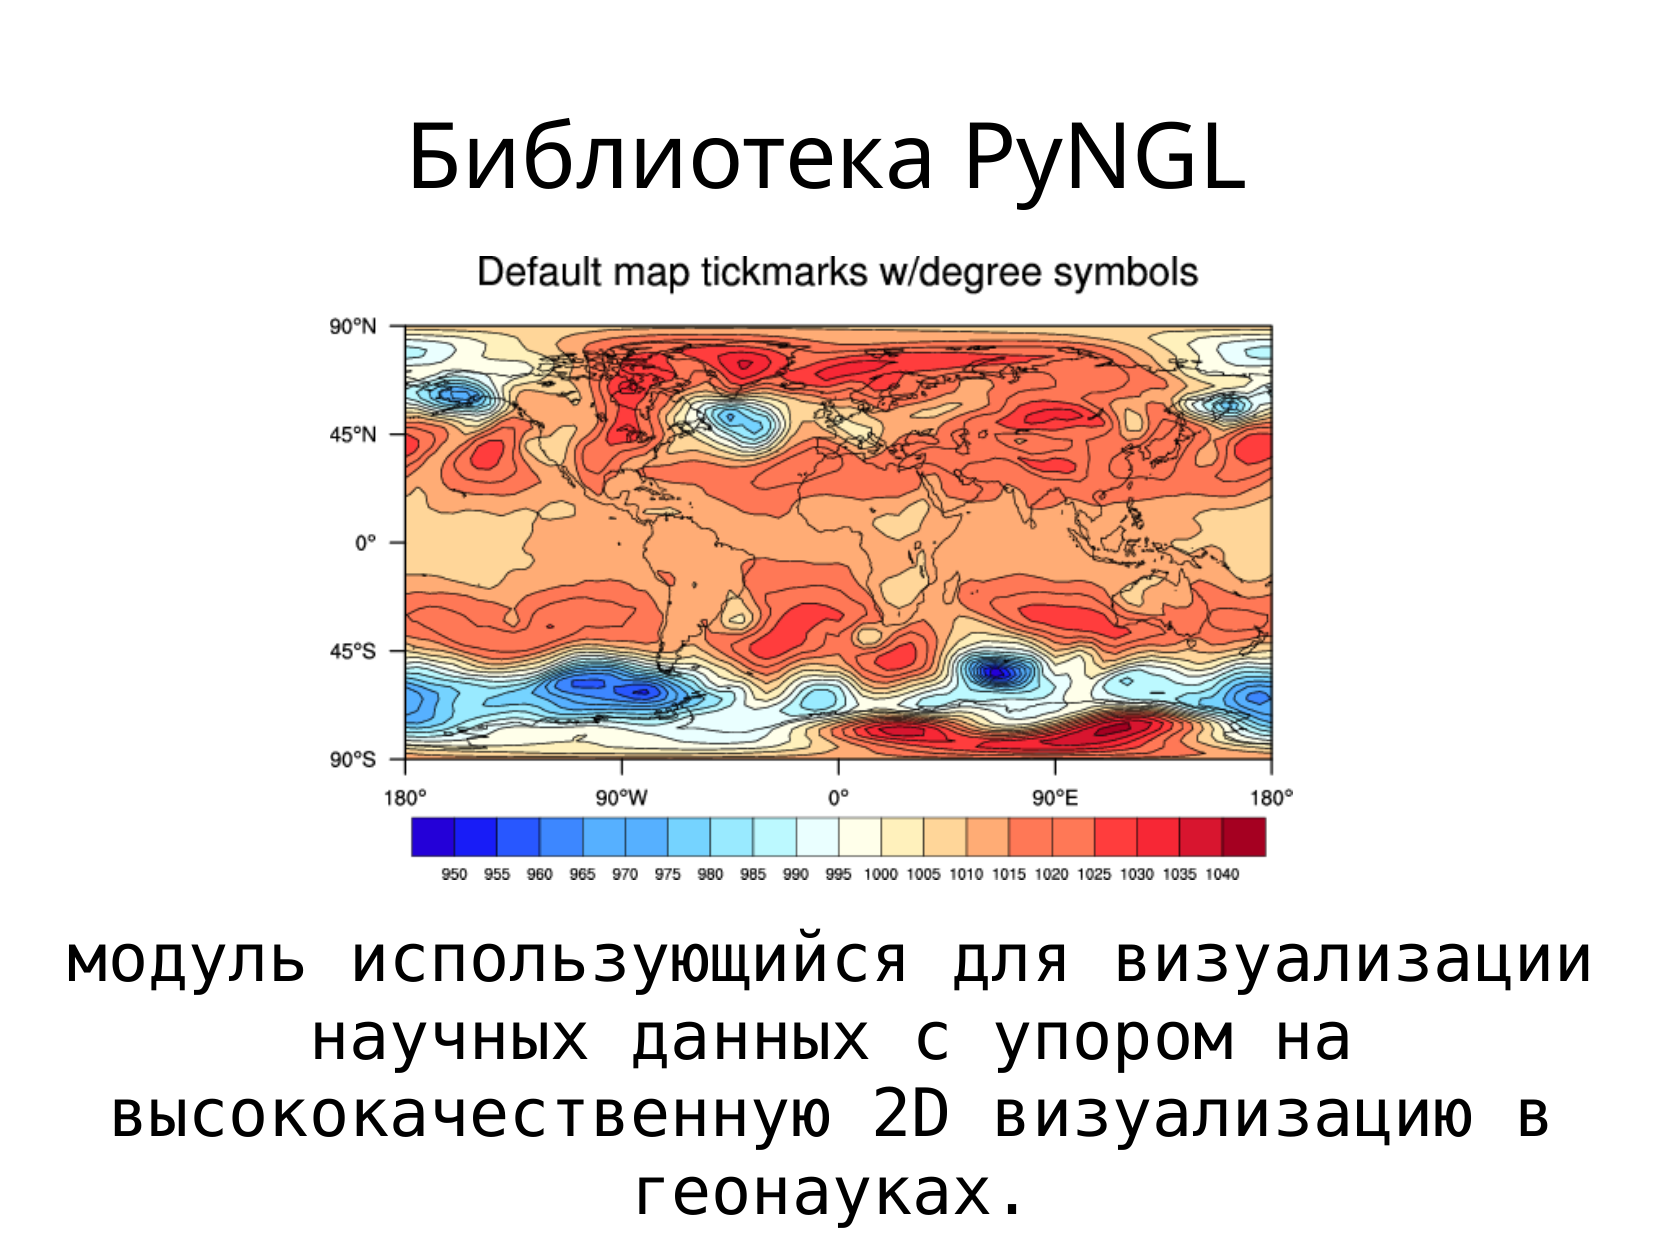

# Библиотека PyNGL
модуль использующийся для визуализации научных данных с упором на высококачественную 2D визуализацию в геонауках.